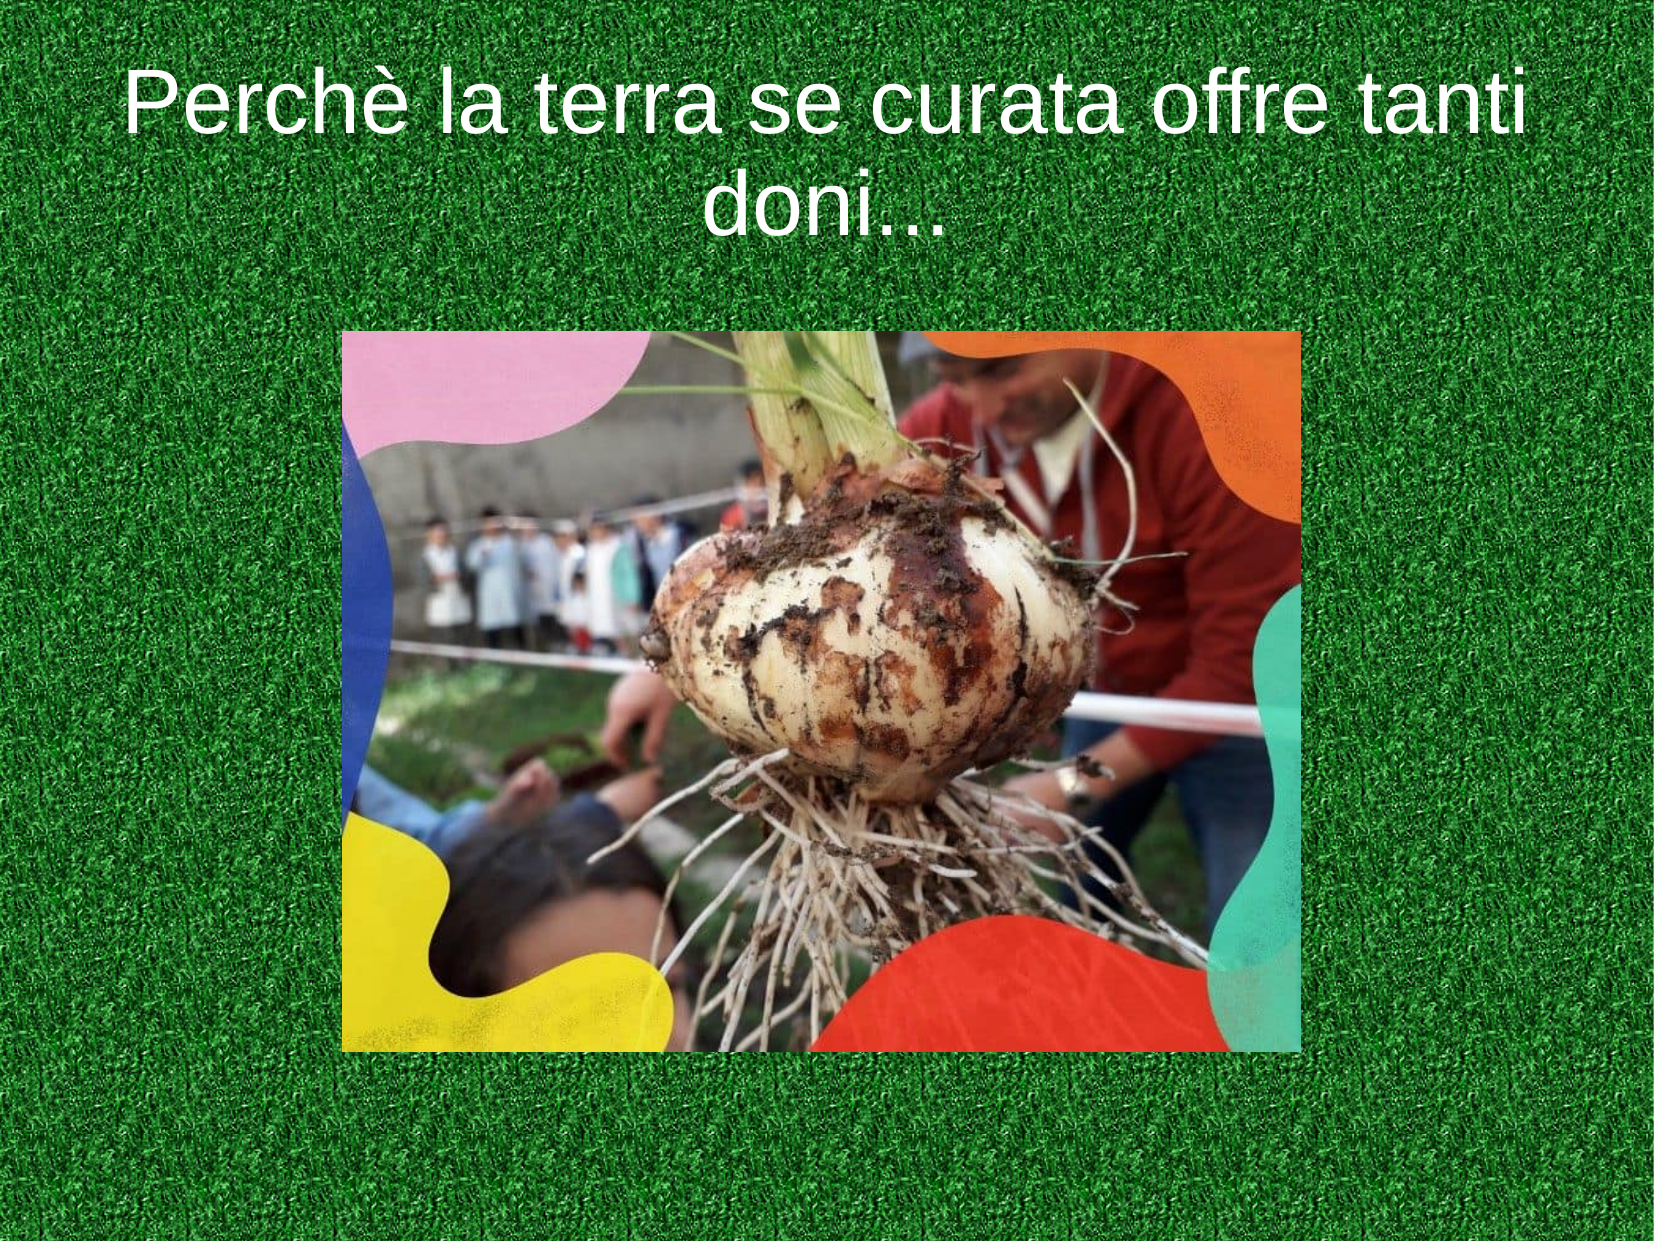

# Perchè la terra se curata offre tanti doni...